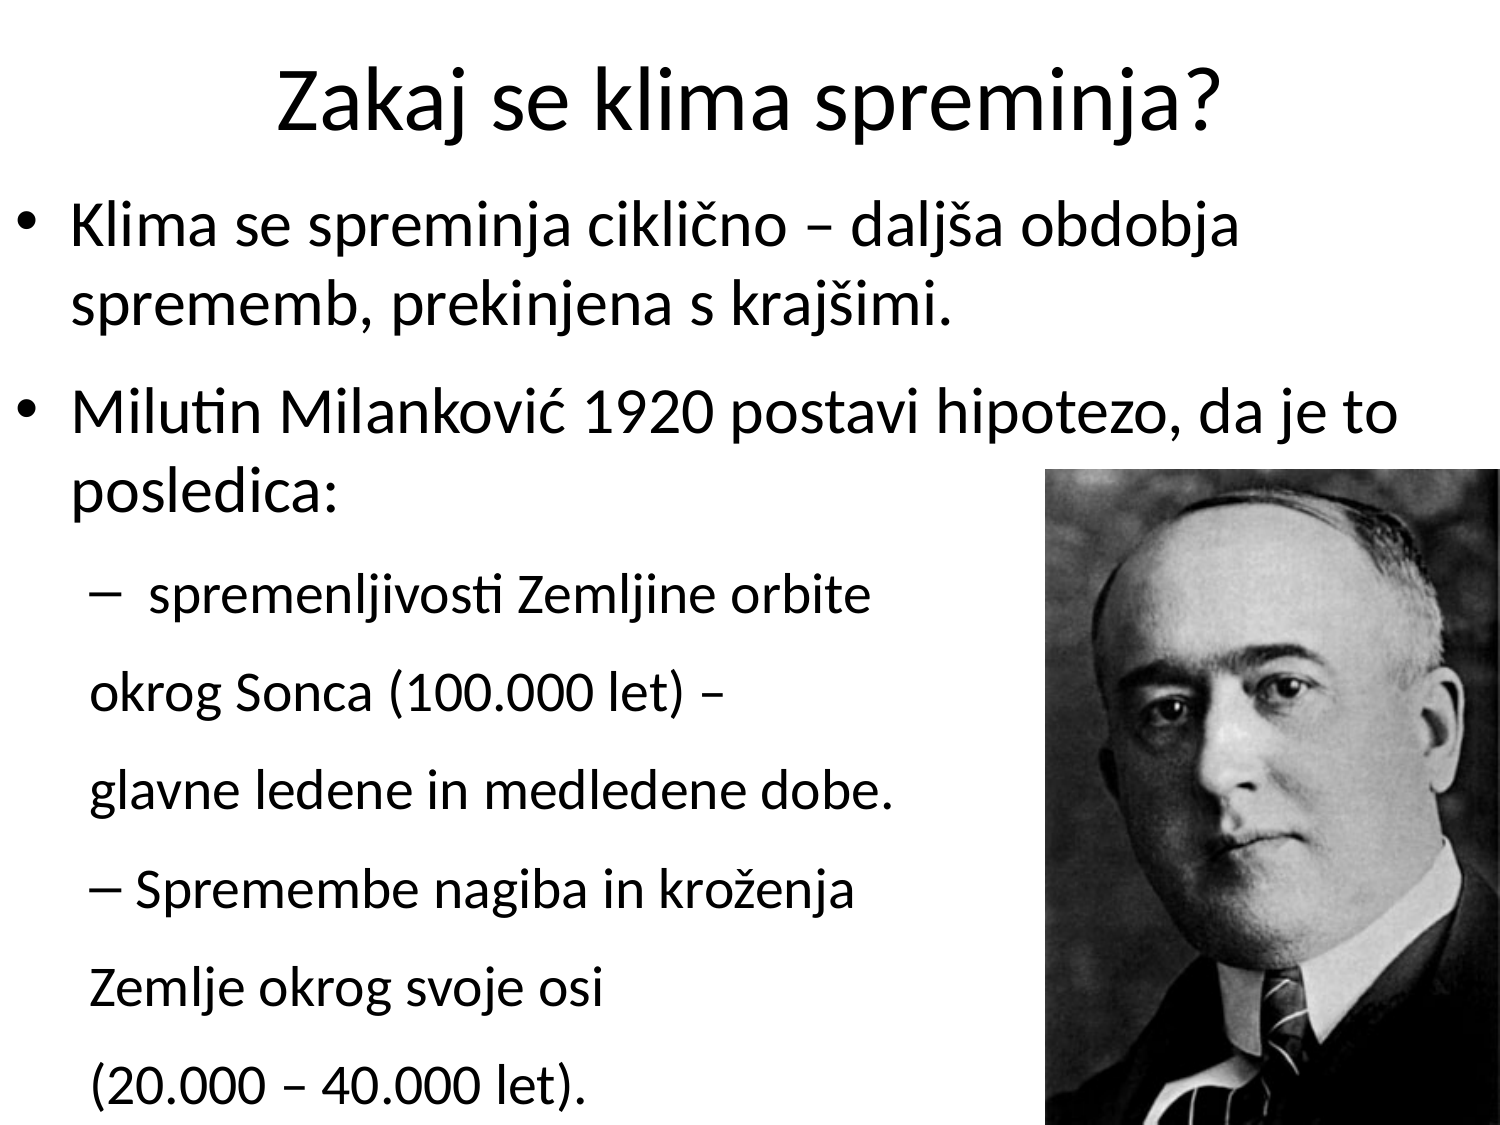

# Zakaj se klima spreminja?
Klima se spreminja ciklično – daljša obdobja sprememb, prekinjena s krajšimi.
Milutin Milanković 1920 postavi hipotezo, da je to posledica:
 spremenljivosti Zemljine orbite
	okrog Sonca (100.000 let) –
	glavne ledene in medledene dobe.
Spremembe nagiba in kroženja
	Zemlje okrog svoje osi
	(20.000 – 40.000 let).